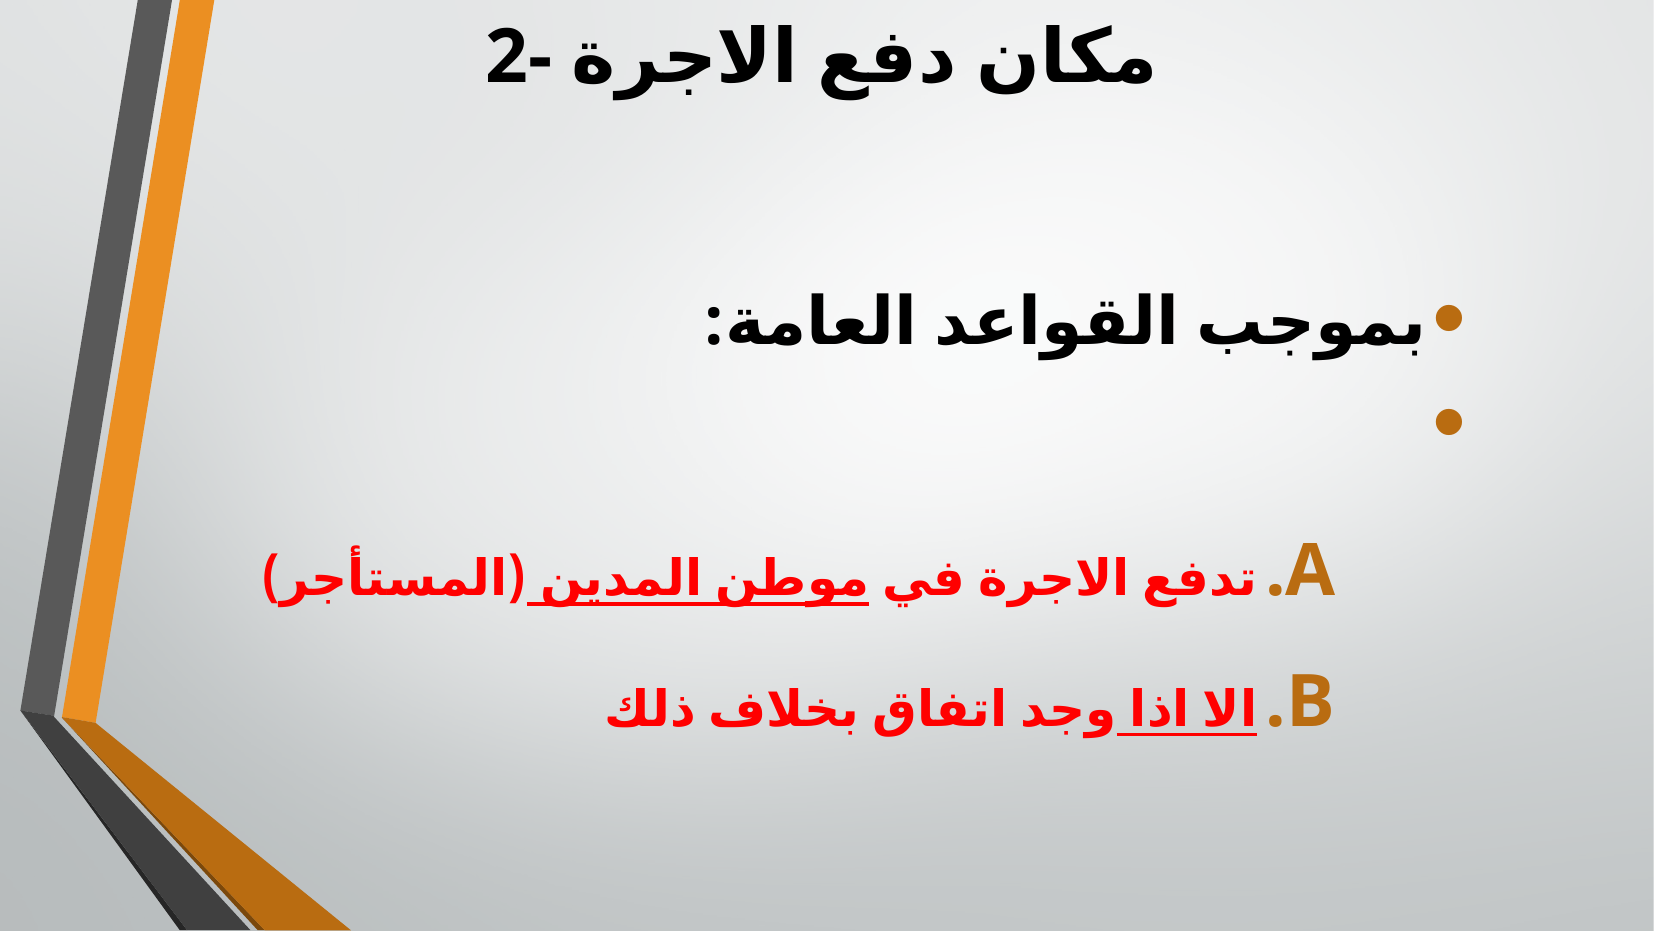

# 2- مكان دفع الاجرة
بموجب القواعد العامة:
تدفع الاجرة في موطن المدين (المستأجر)
الا اذا وجد اتفاق بخلاف ذلك